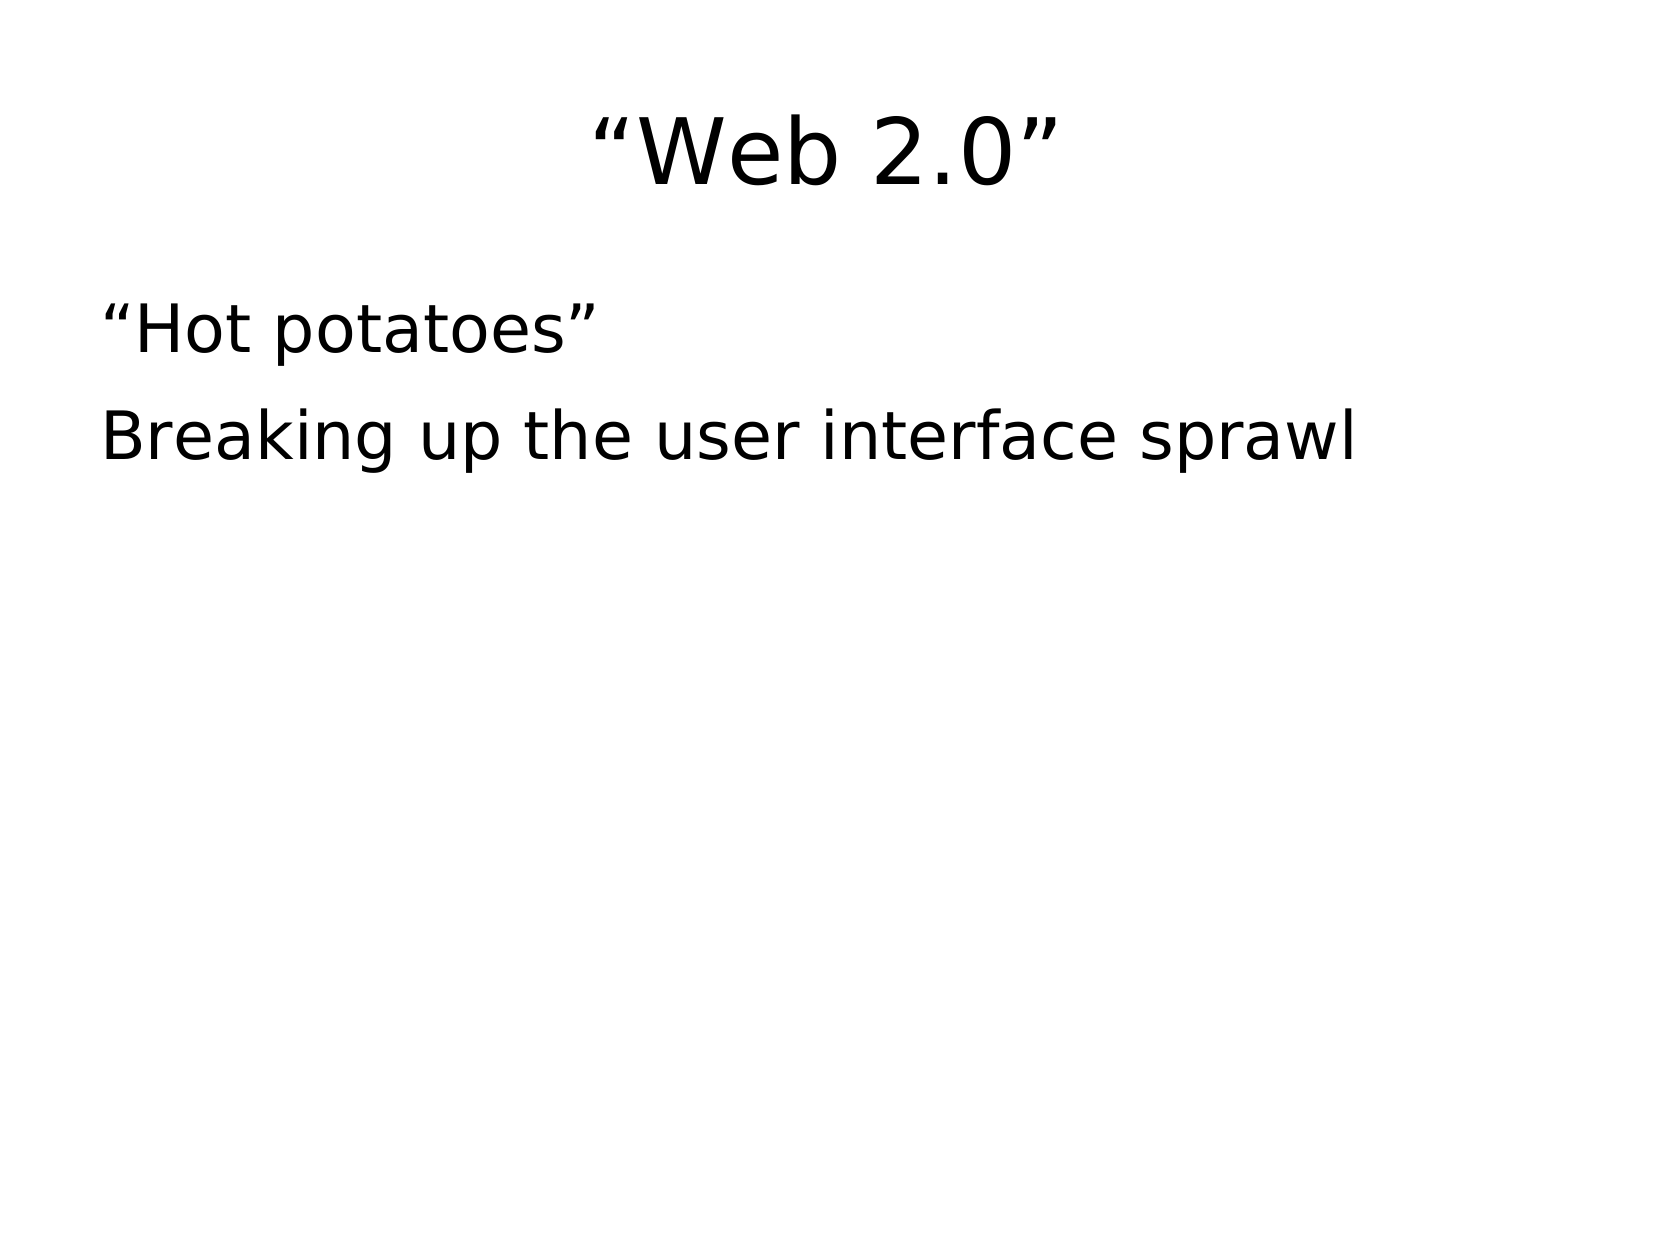

# “Web 2.0”
“Hot potatoes”
Breaking up the user interface sprawl